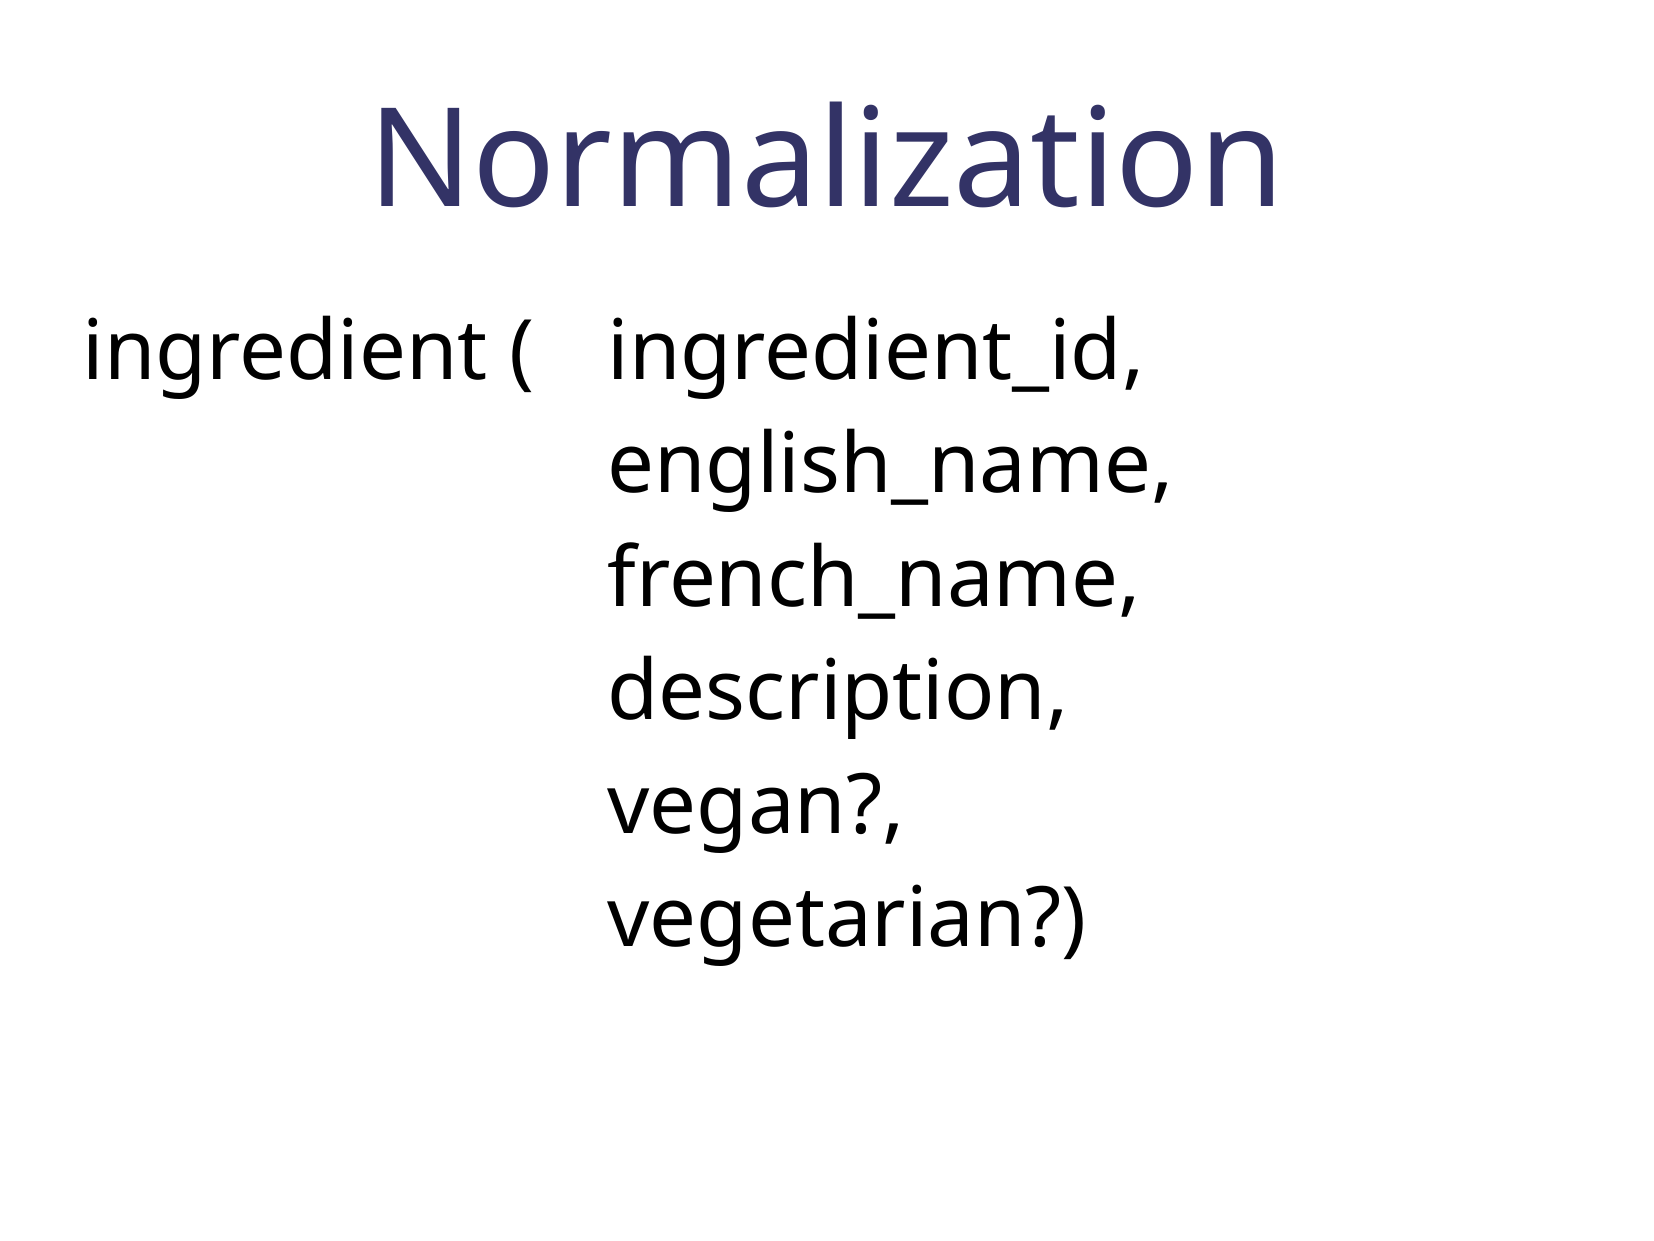

# Normalization
ingredient (	ingredient_id,
 							english_name,
 							french_name,
 							description,
 							vegan?,
 							vegetarian?)